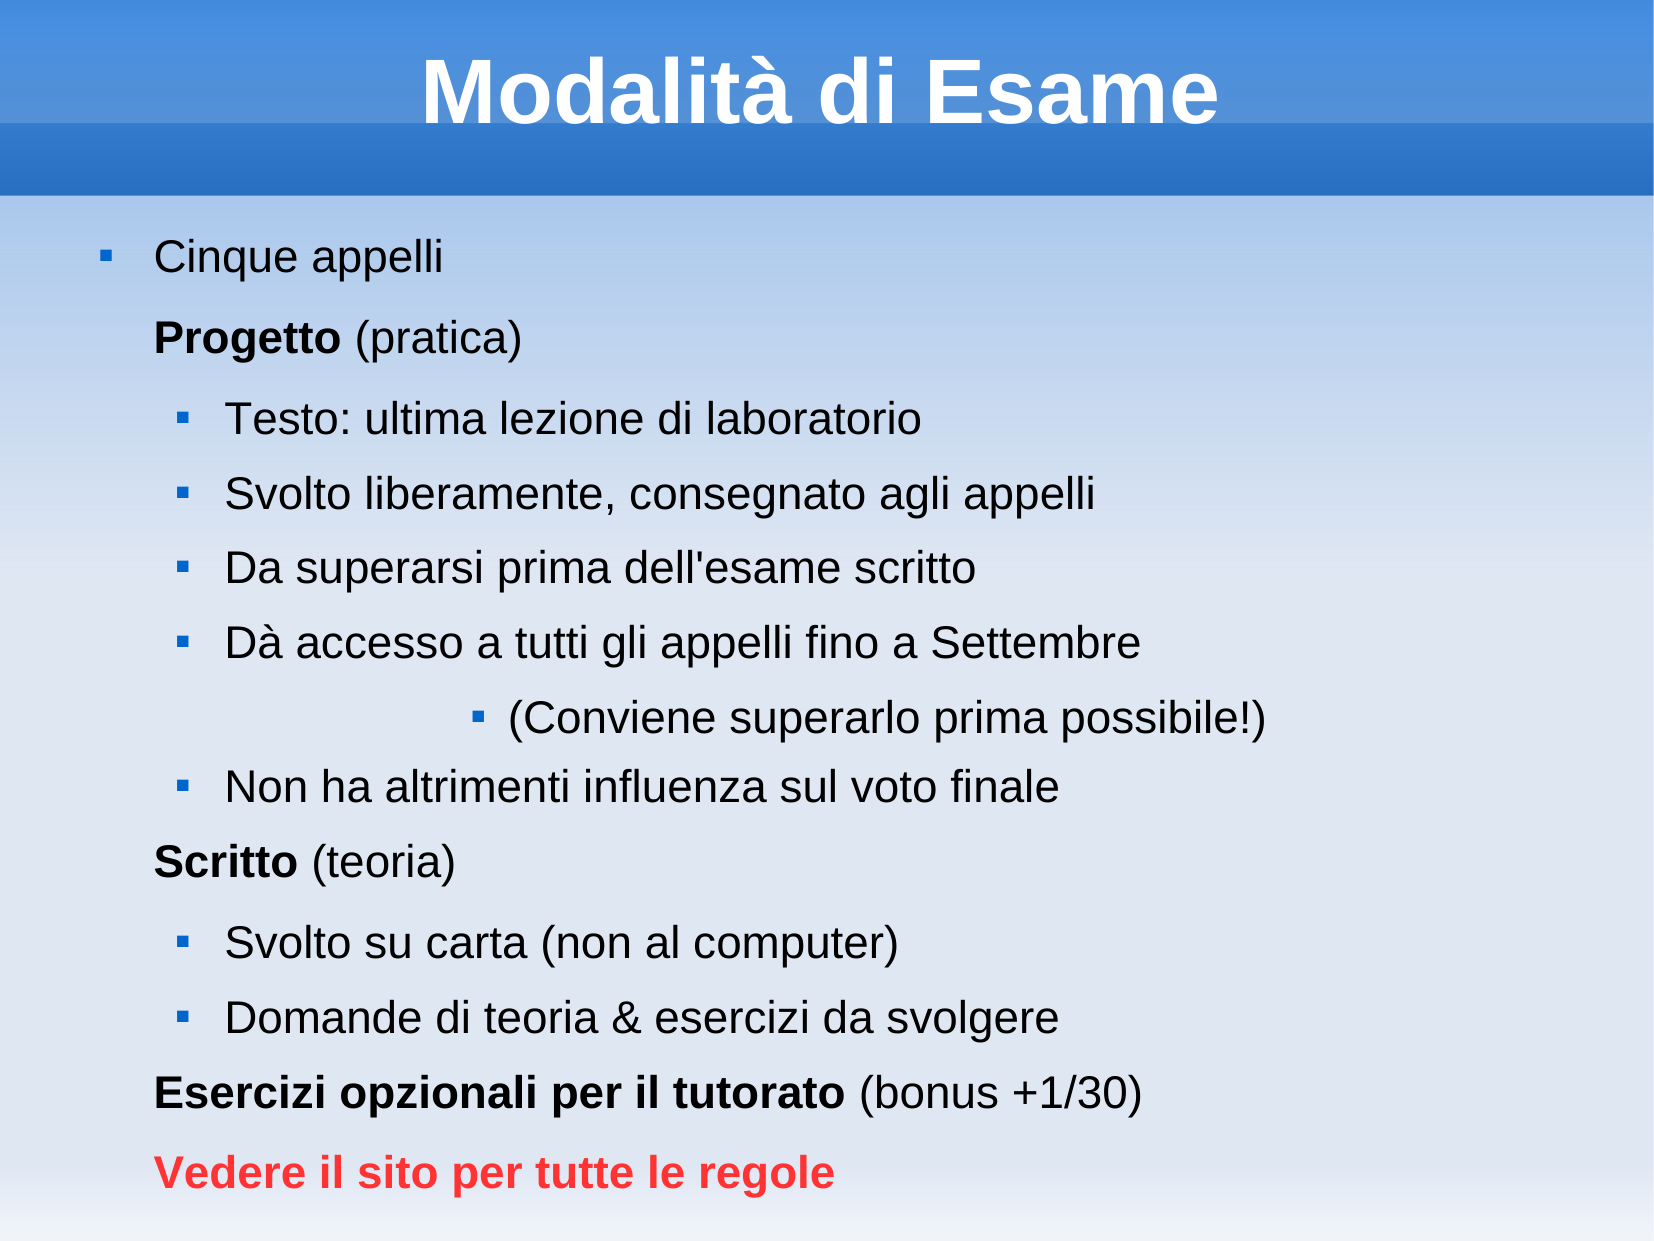

# Modalità di Esame
Cinque appelli
Progetto (pratica)
Testo: ultima lezione di laboratorio
Svolto liberamente, consegnato agli appelli
Da superarsi prima dell'esame scritto
Dà accesso a tutti gli appelli fino a Settembre
(Conviene superarlo prima possibile!)
Non ha altrimenti influenza sul voto finale
Scritto (teoria)
Svolto su carta (non al computer)
Domande di teoria & esercizi da svolgere
Esercizi opzionali per il tutorato (bonus +1/30)
Vedere il sito per tutte le regole